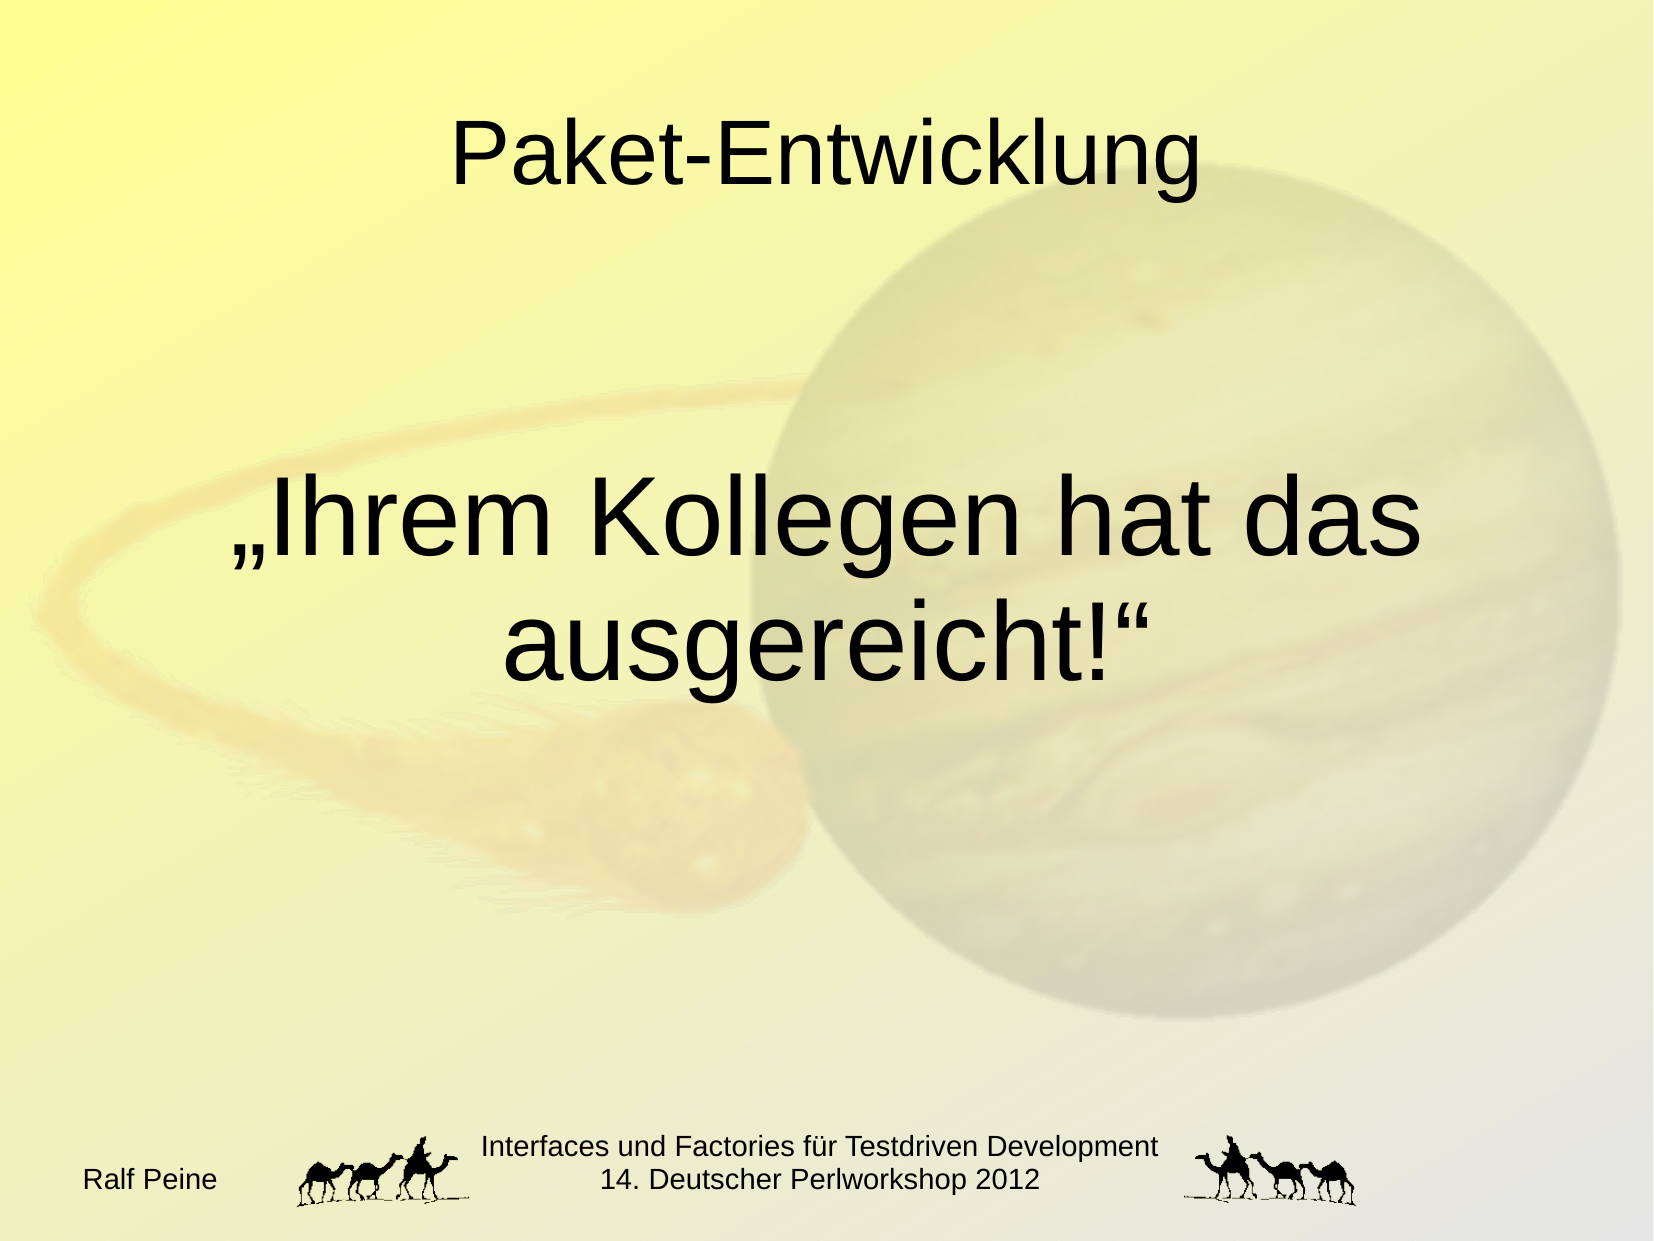

# Paket-Entwicklung
„Ihrem Kollegen hat das ausgereicht!“